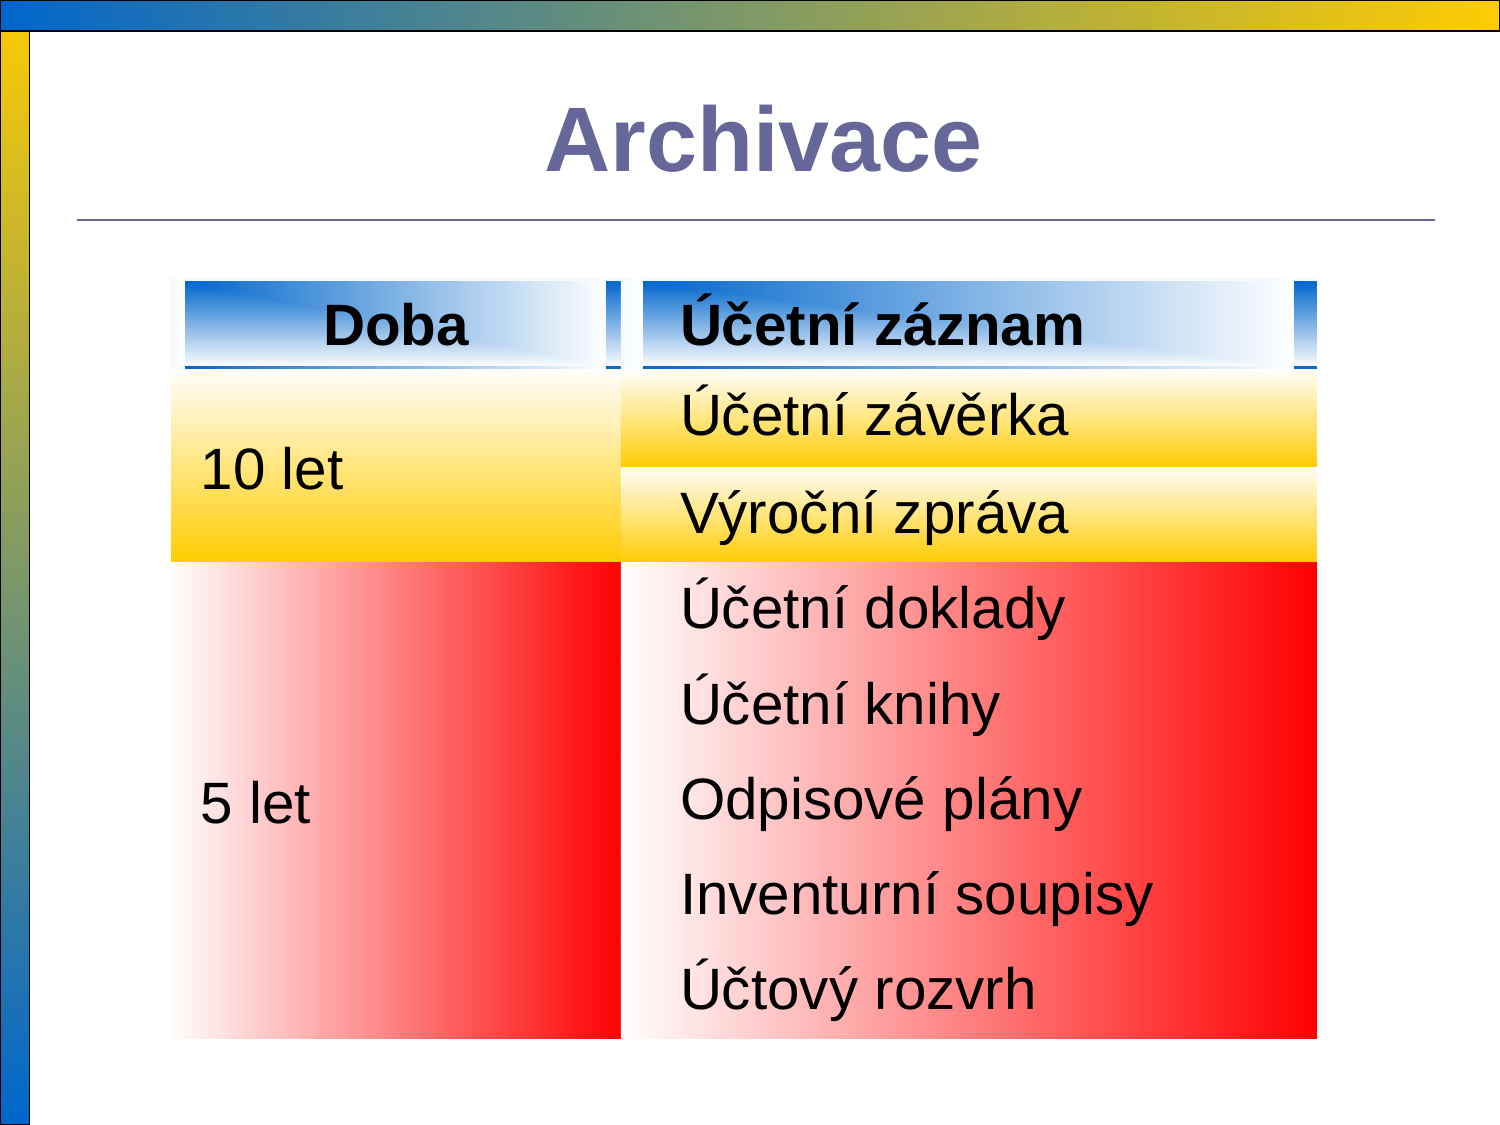

# Archivace
| Doba | Účetní záznam |
| --- | --- |
| 10 let | Účetní závěrka |
| | Výroční zpráva |
| 5 let | Účetní doklady |
| | Účetní knihy |
| | Odpisové plány |
| | Inventurní soupisy |
| | Účtový rozvrh |